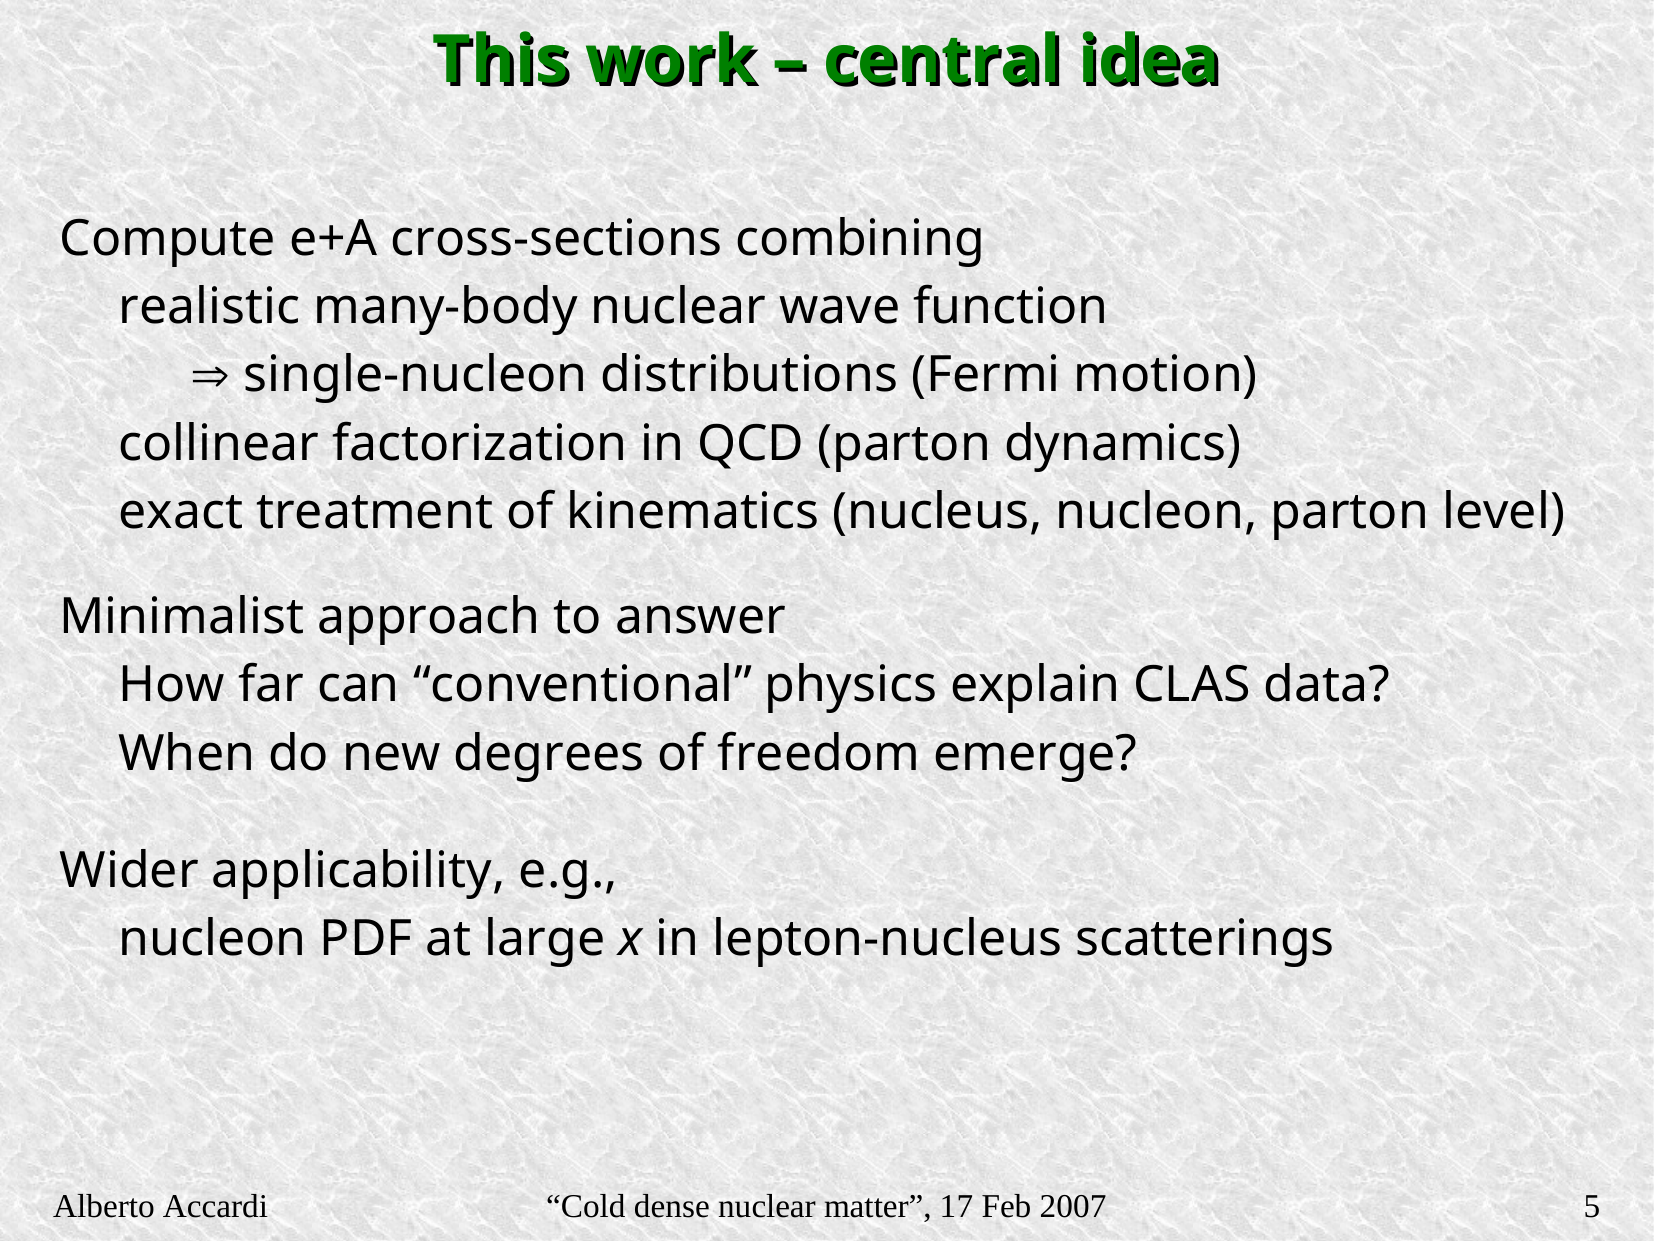

This work – central idea
Compute e+A cross-sections combining
realistic many-body nuclear wave function
 single-nucleon distributions (Fermi motion)
collinear factorization in QCD (parton dynamics)
exact treatment of kinematics (nucleus, nucleon, parton level)
Minimalist approach to answer
How far can “conventional” physics explain CLAS data?
When do new degrees of freedom emerge?
Wider applicability, e.g.,
nucleon PDF at large x in lepton-nucleus scatterings
Alberto Accardi
Padova U.
5